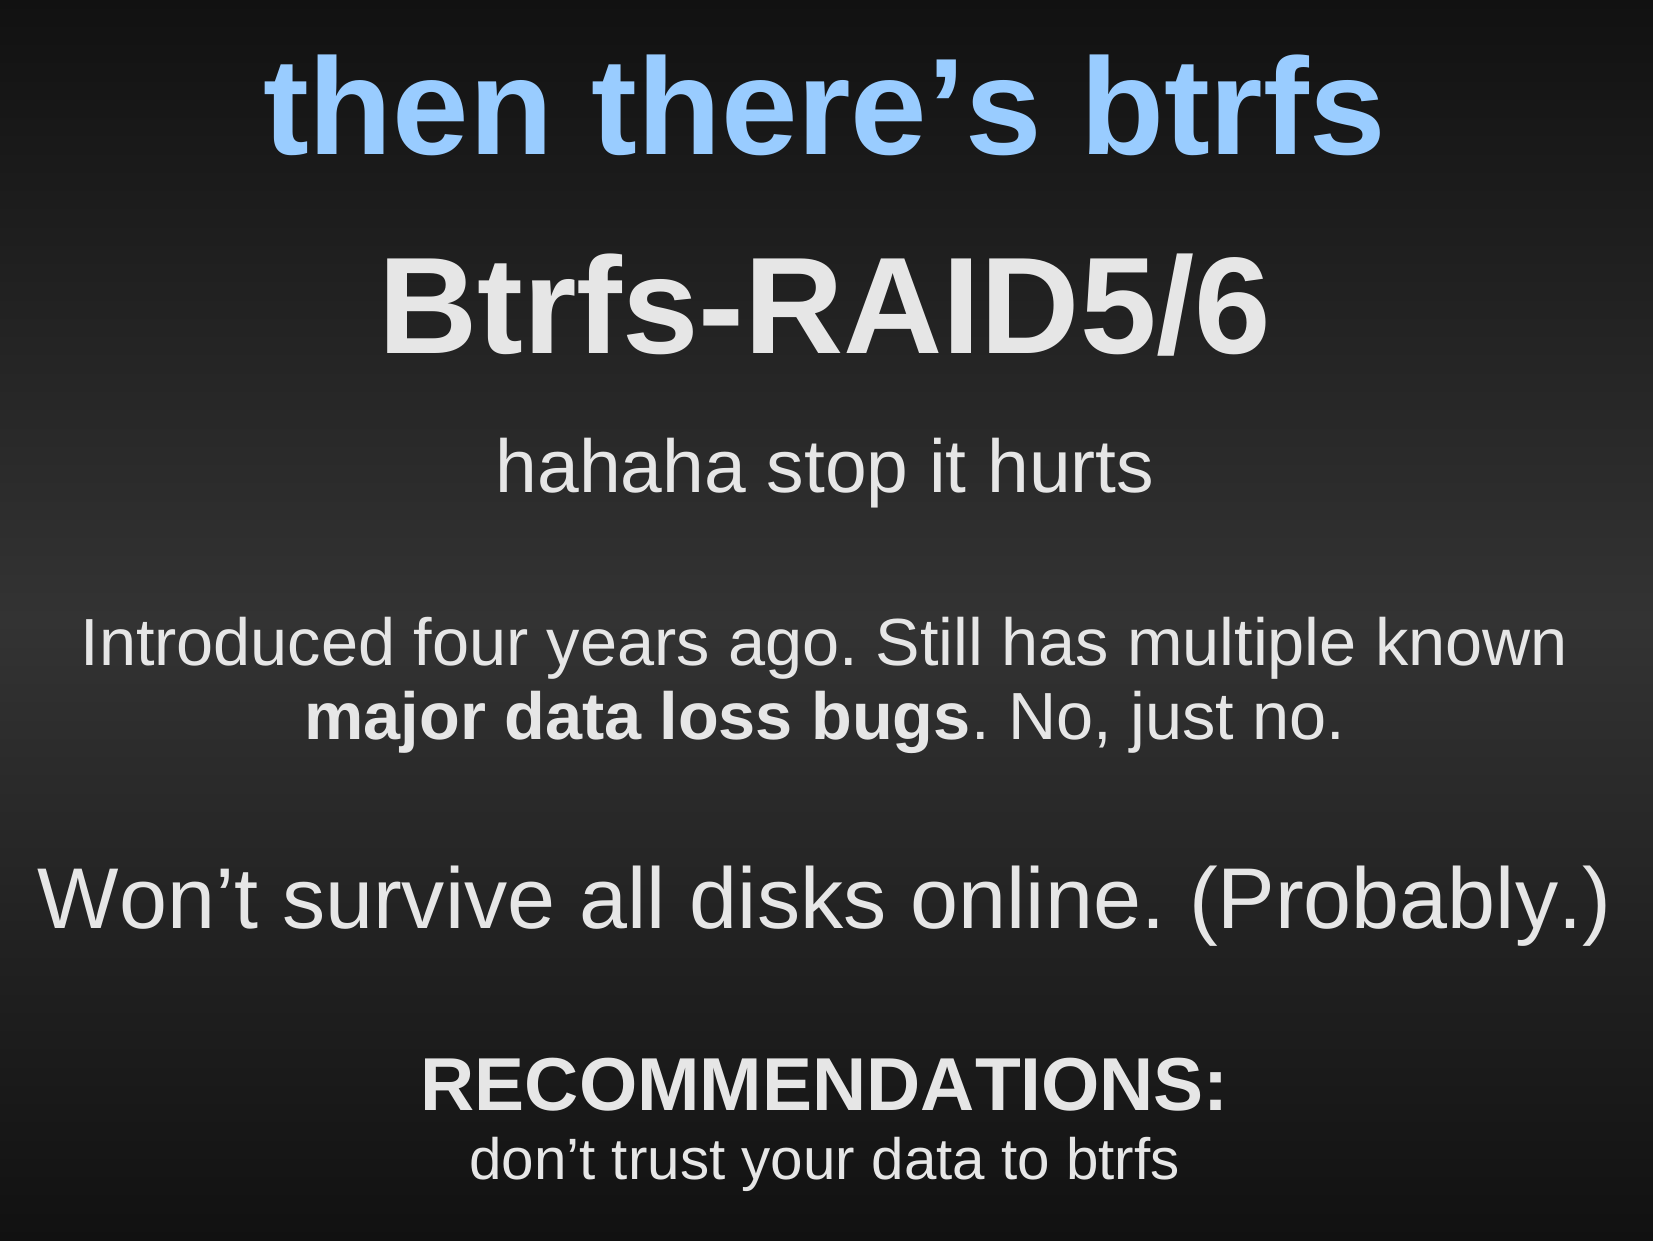

# then there’s btrfs
Btrfs-RAID5/6
hahaha stop it hurts
Introduced four years ago. Still has multiple known major data loss bugs. No, just no.
Won’t survive all disks online. (Probably.)
RECOMMENDATIONS:
don’t trust your data to btrfs